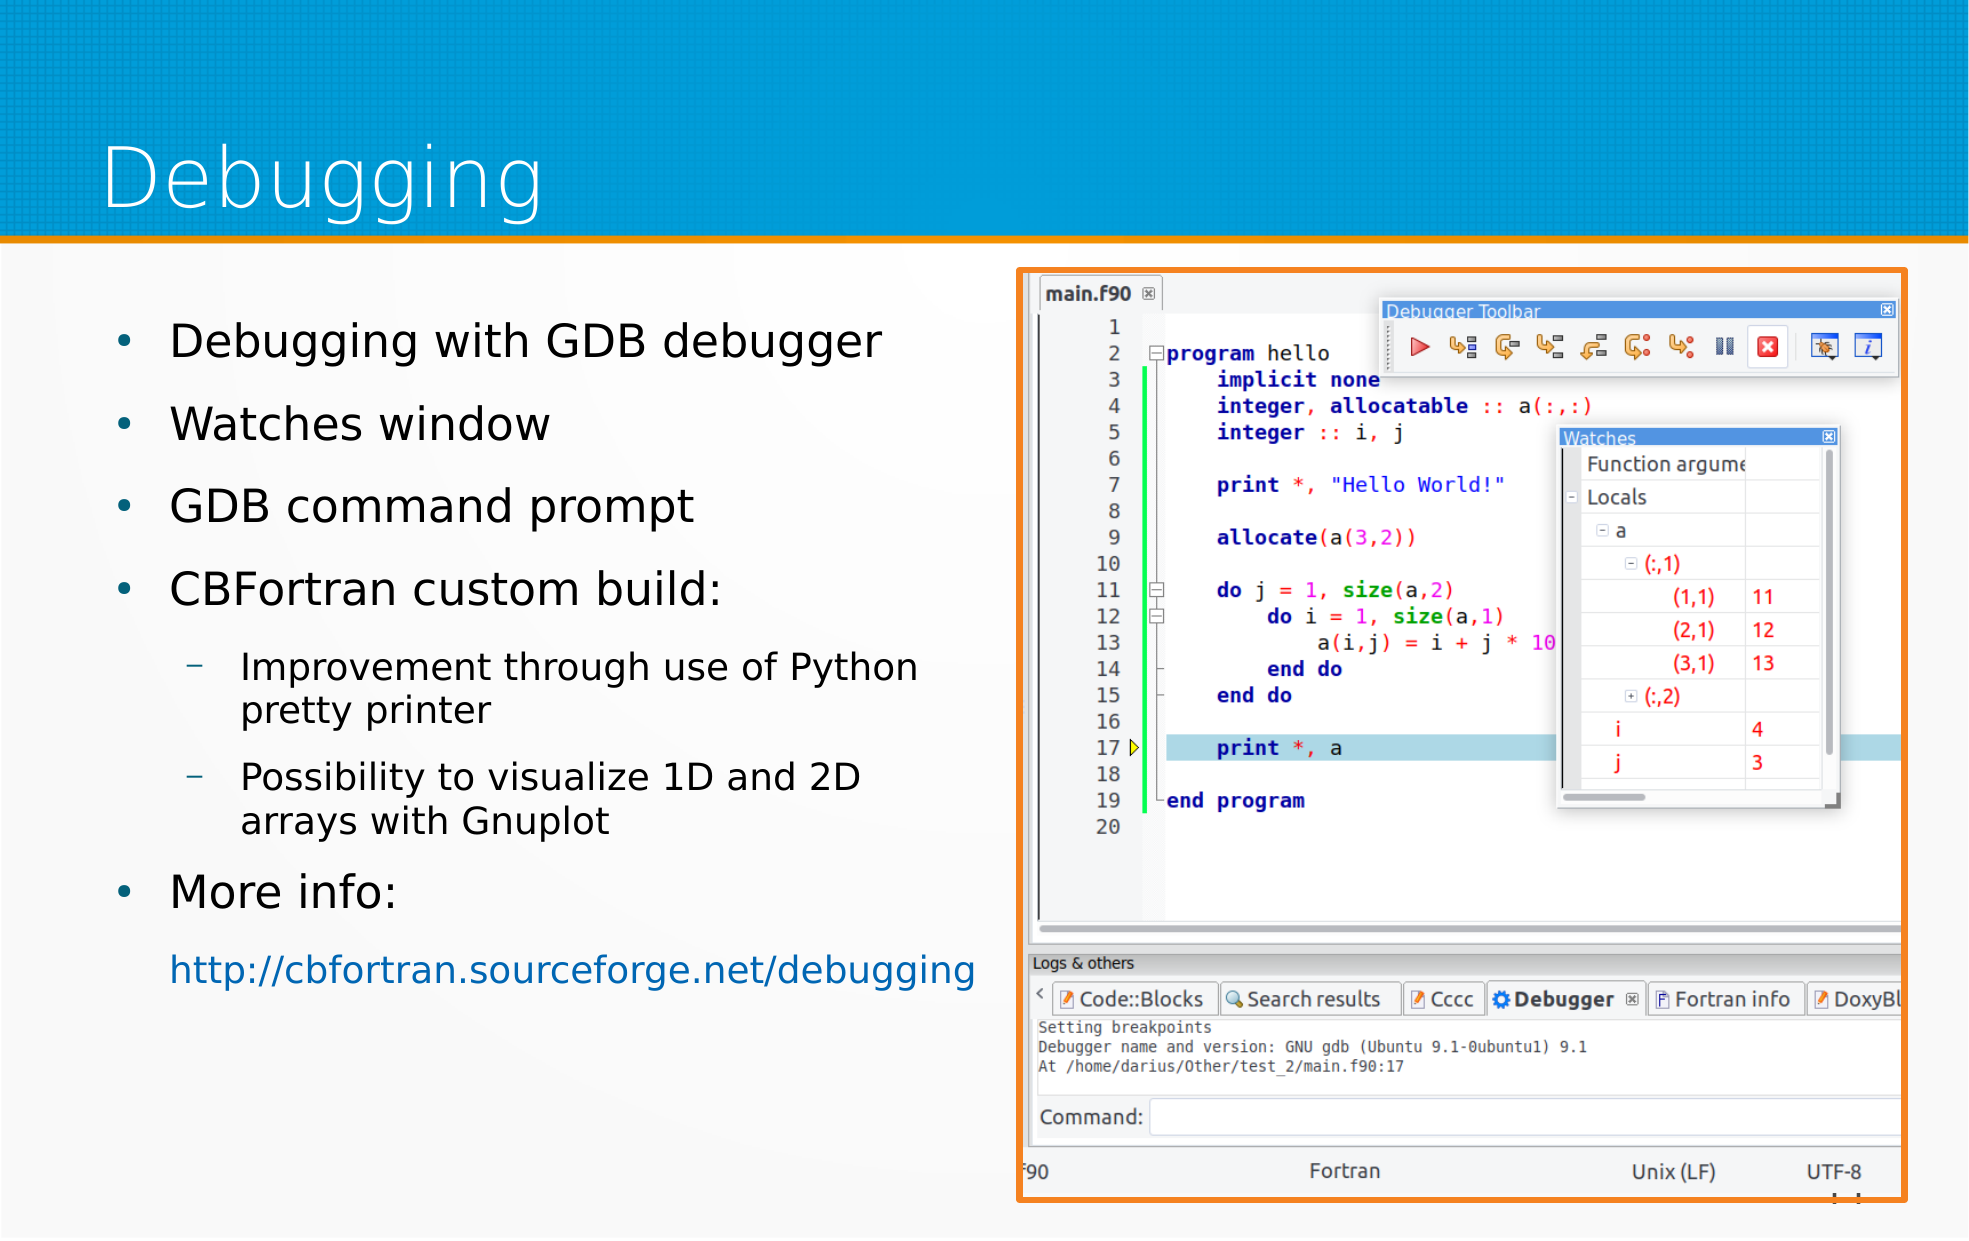

# Debugging
Debugging with GDB debugger
Watches window
GDB command prompt
CBFortran custom build:
Improvement through use of Python pretty printer
Possibility to visualize 1D and 2D arrays with Gnuplot
More info:
http://cbfortran.sourceforge.net/debugging
11